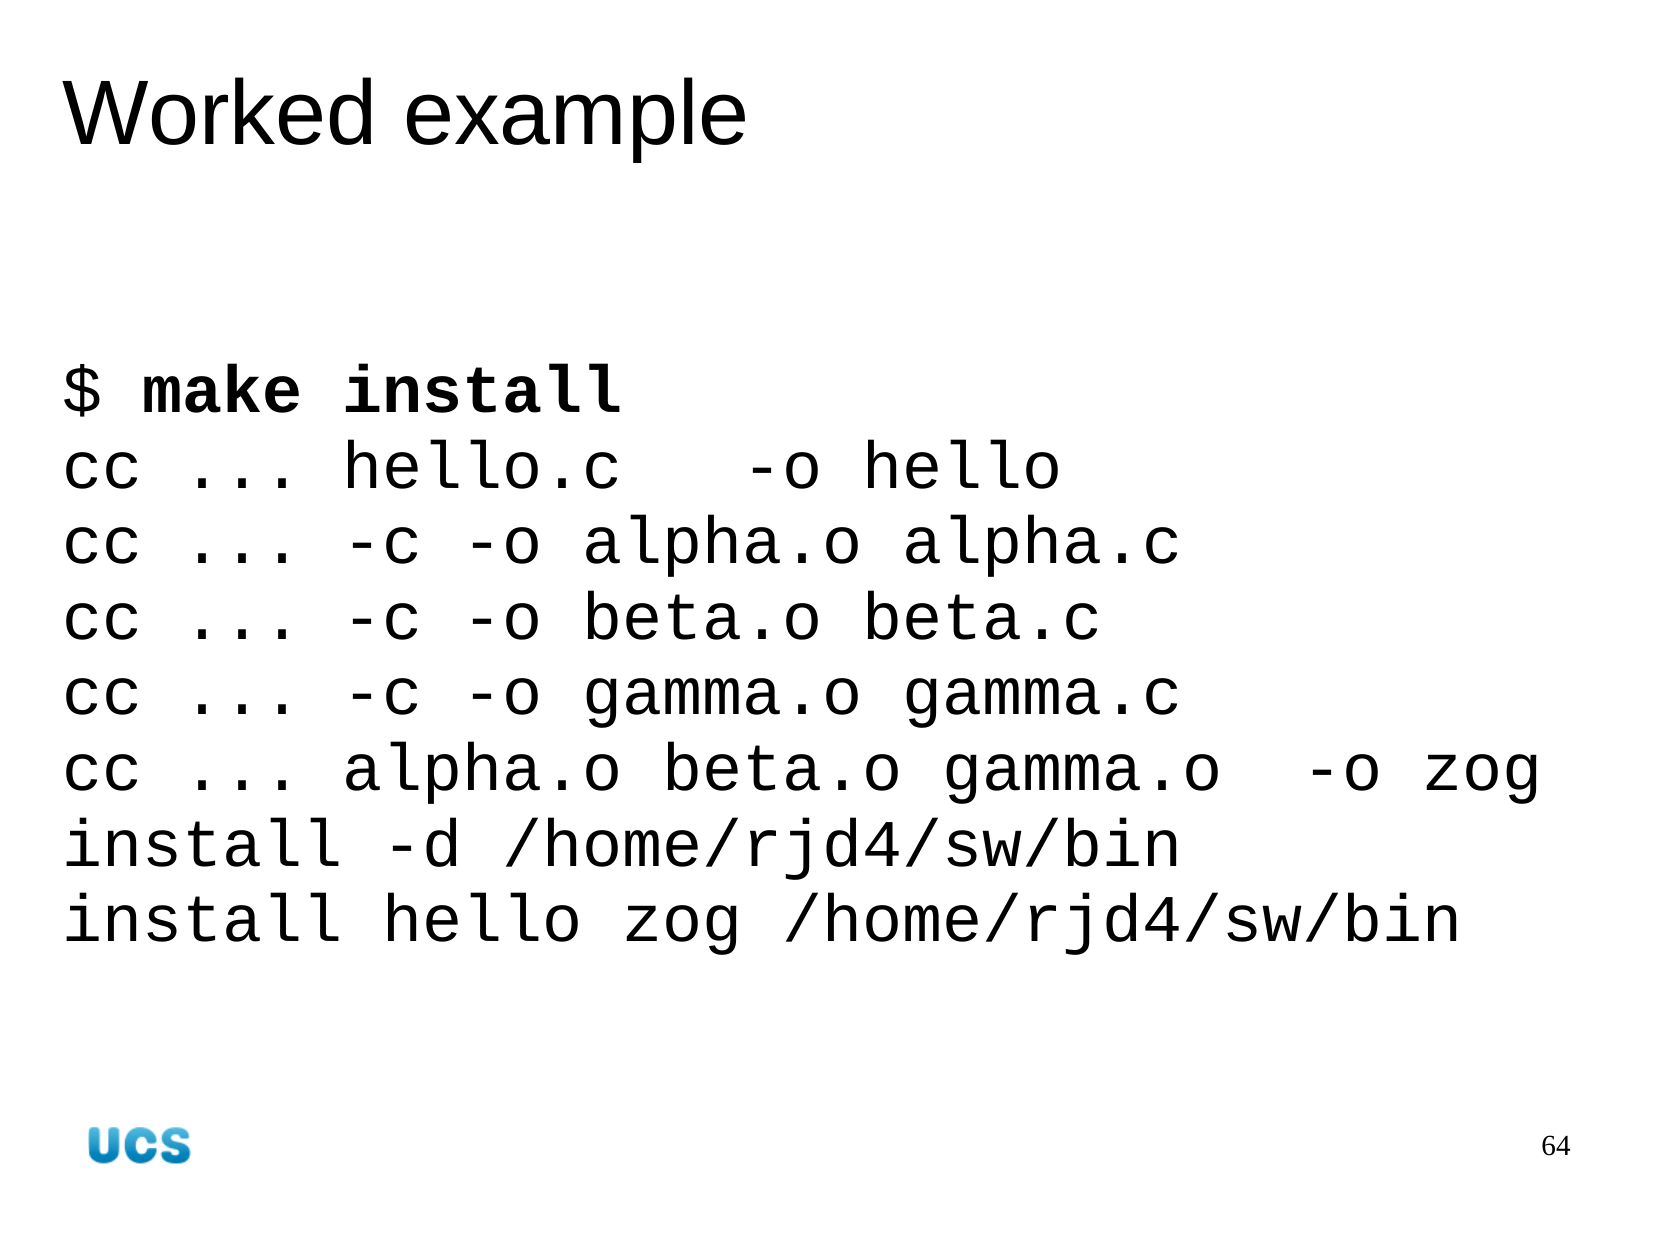

Worked example
$ make install
cc ... hello.c -o hello
cc ... -c -o alpha.o alpha.c
cc ... -c -o beta.o beta.c
cc ... -c -o gamma.o gamma.c
cc ... alpha.o beta.o gamma.o -o zog
install -d /home/rjd4/sw/bin
install hello zog /home/rjd4/sw/bin
64